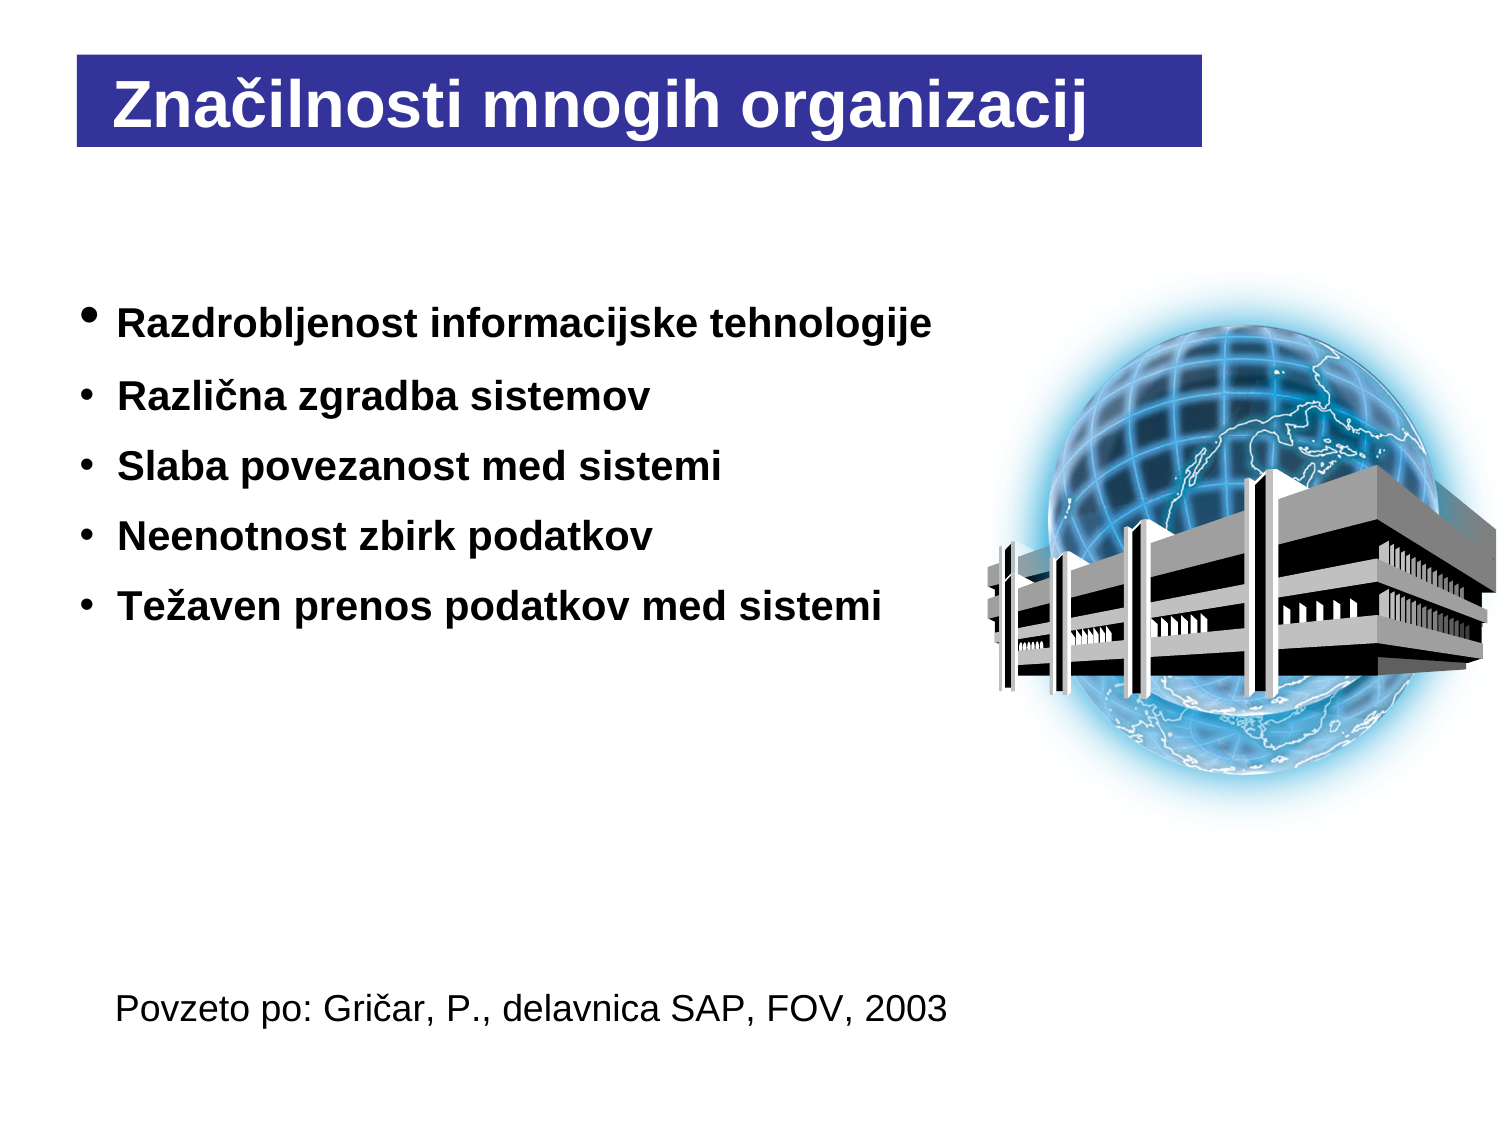

Značilnosti mnogih organizacij
 Razdrobljenost informacijske tehnologije
 Različna zgradba sistemov
 Slaba povezanost med sistemi
 Neenotnost zbirk podatkov
 Težaven prenos podatkov med sistemi
Povzeto po: Gričar, P., delavnica SAP, FOV, 2003